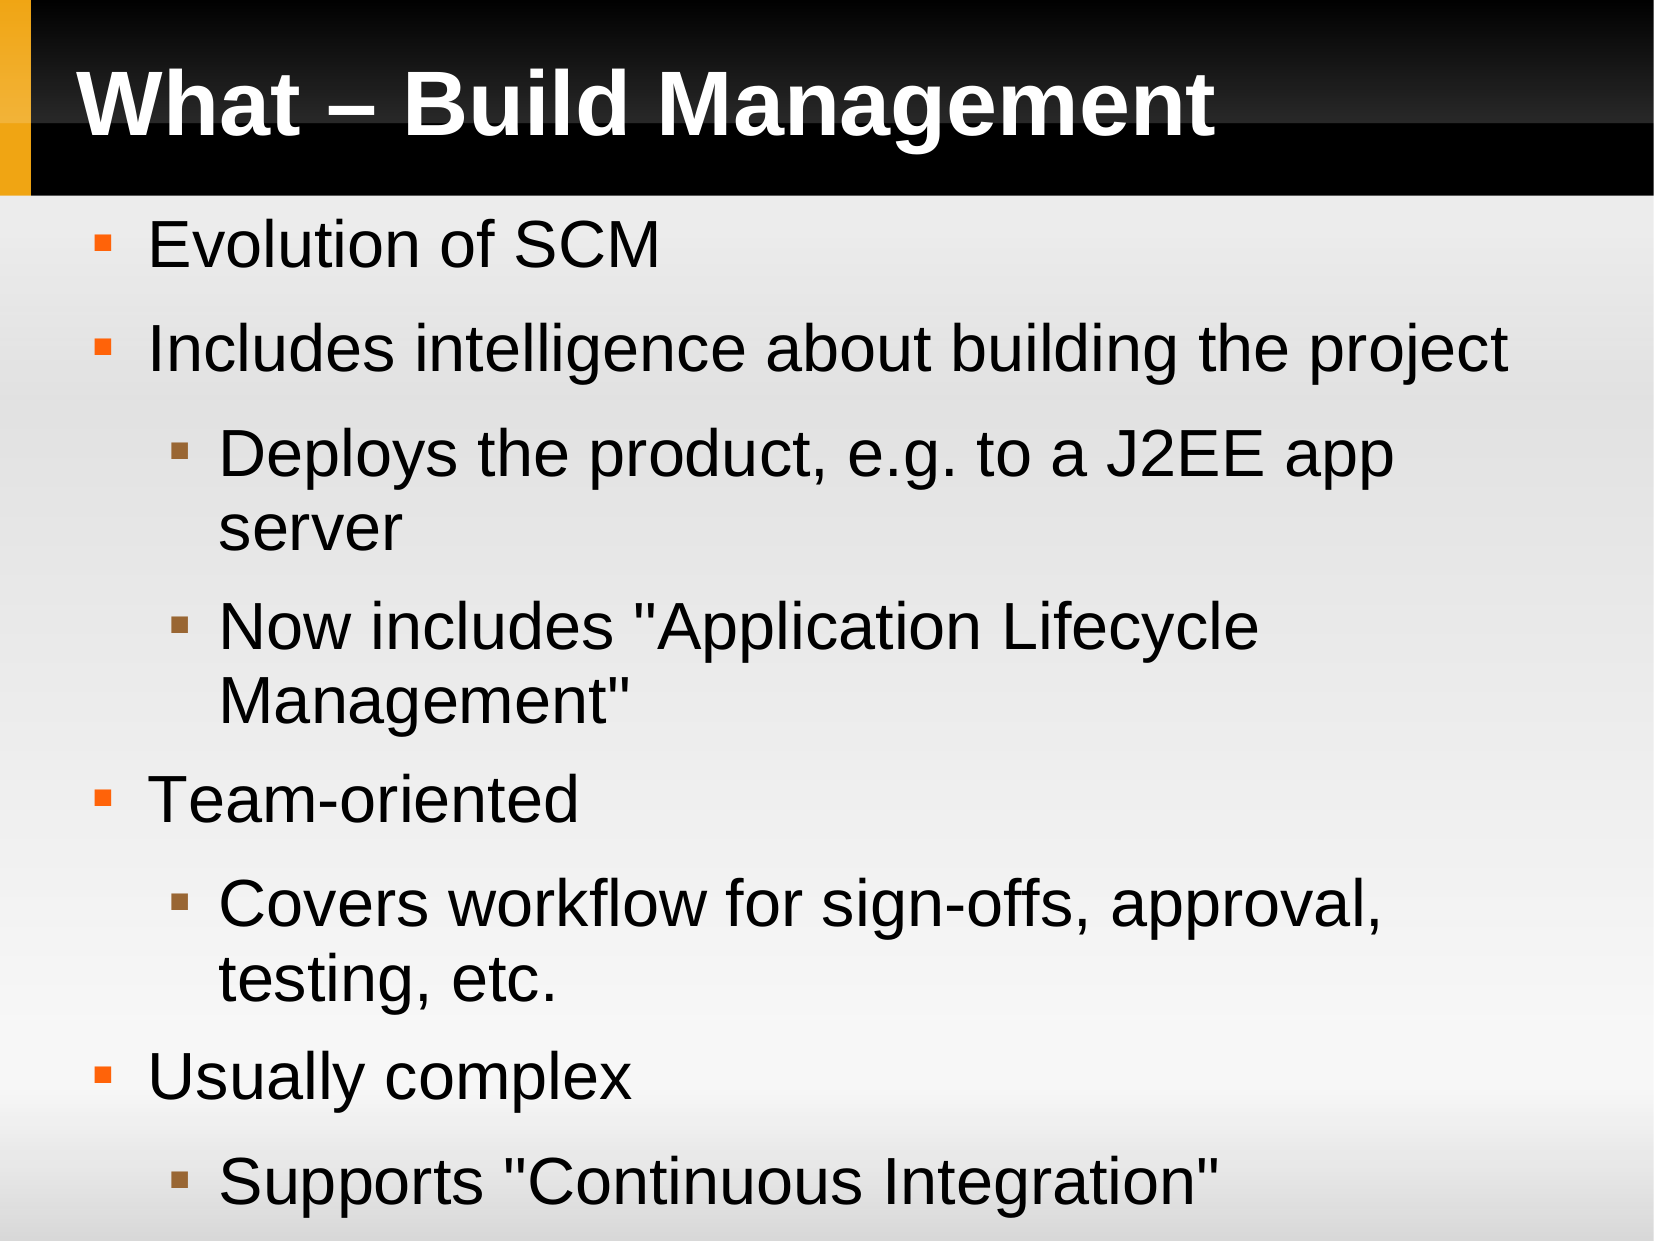

# What – Build Management
Evolution of SCM
Includes intelligence about building the project
Deploys the product, e.g. to a J2EE app server
Now includes "Application Lifecycle Management"
Team-oriented
Covers workflow for sign-offs, approval, testing, etc.
Usually complex
Supports "Continuous Integration"